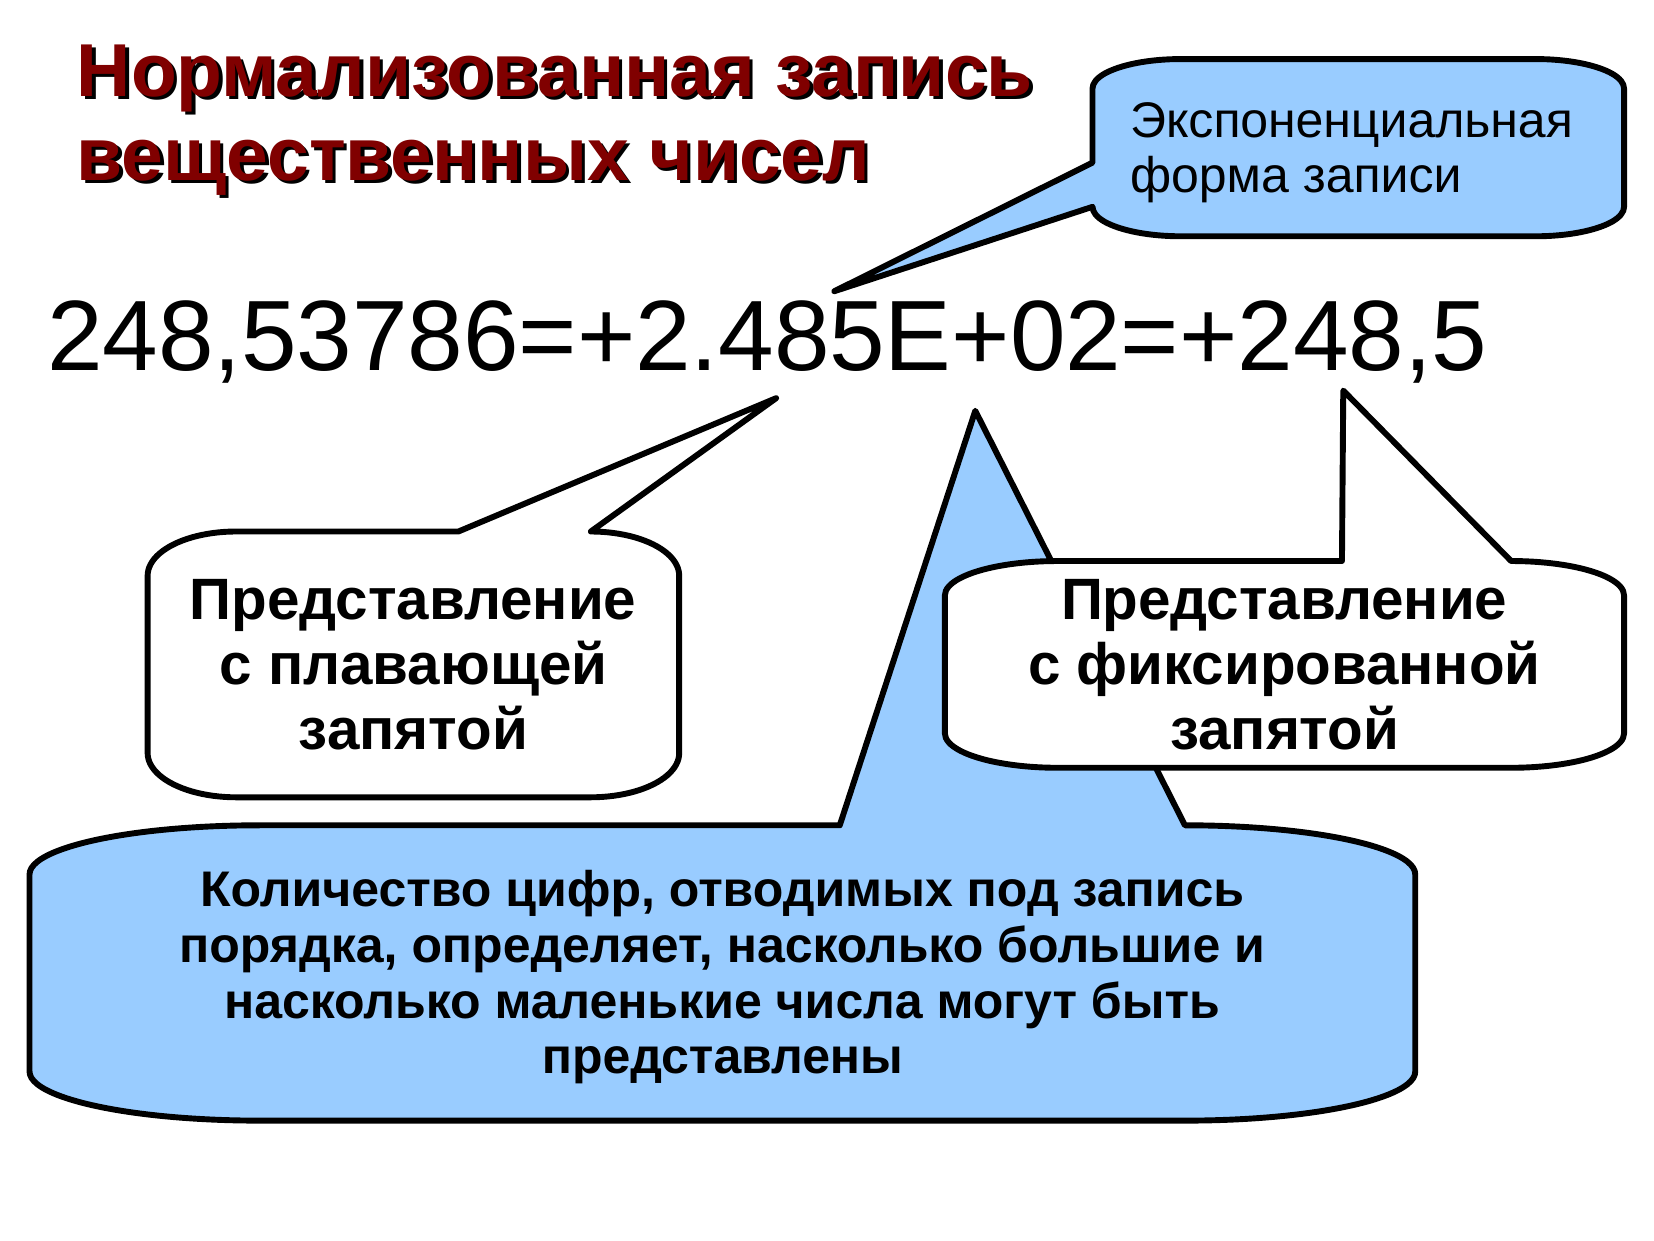

Нормализованная запись вещественных чисел
Экспоненциальная форма записи
248,53786=+2.485Е+02=+248,5
Представление
с плавающей запятой
Представление
с фиксированной запятой
Количество цифр, отводимых под запись порядка, определяет, насколько большие и насколько маленькие числа могут быть представлены